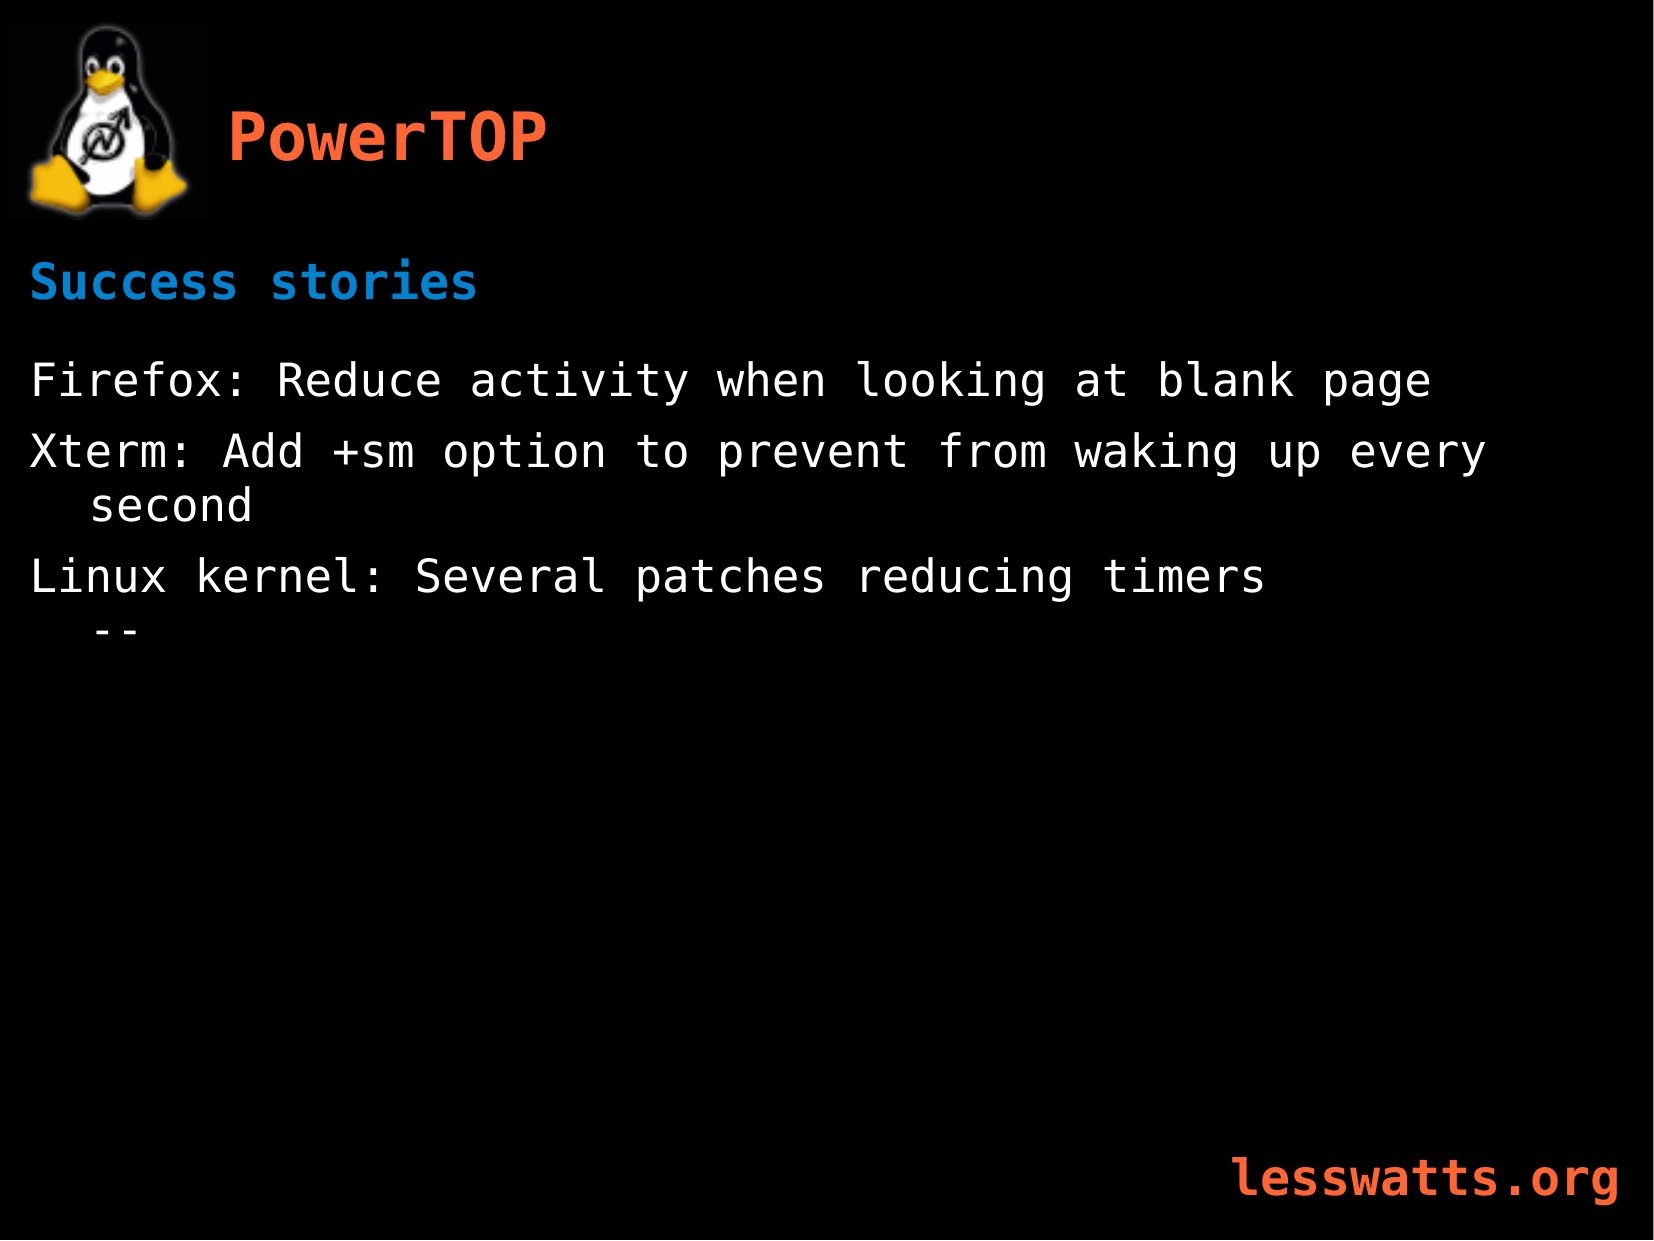

# Success stories
Firefox: Reduce activity when looking at blank page
Xterm: Add +sm option to prevent from waking up every second
Linux kernel: Several patches reducing timers
--